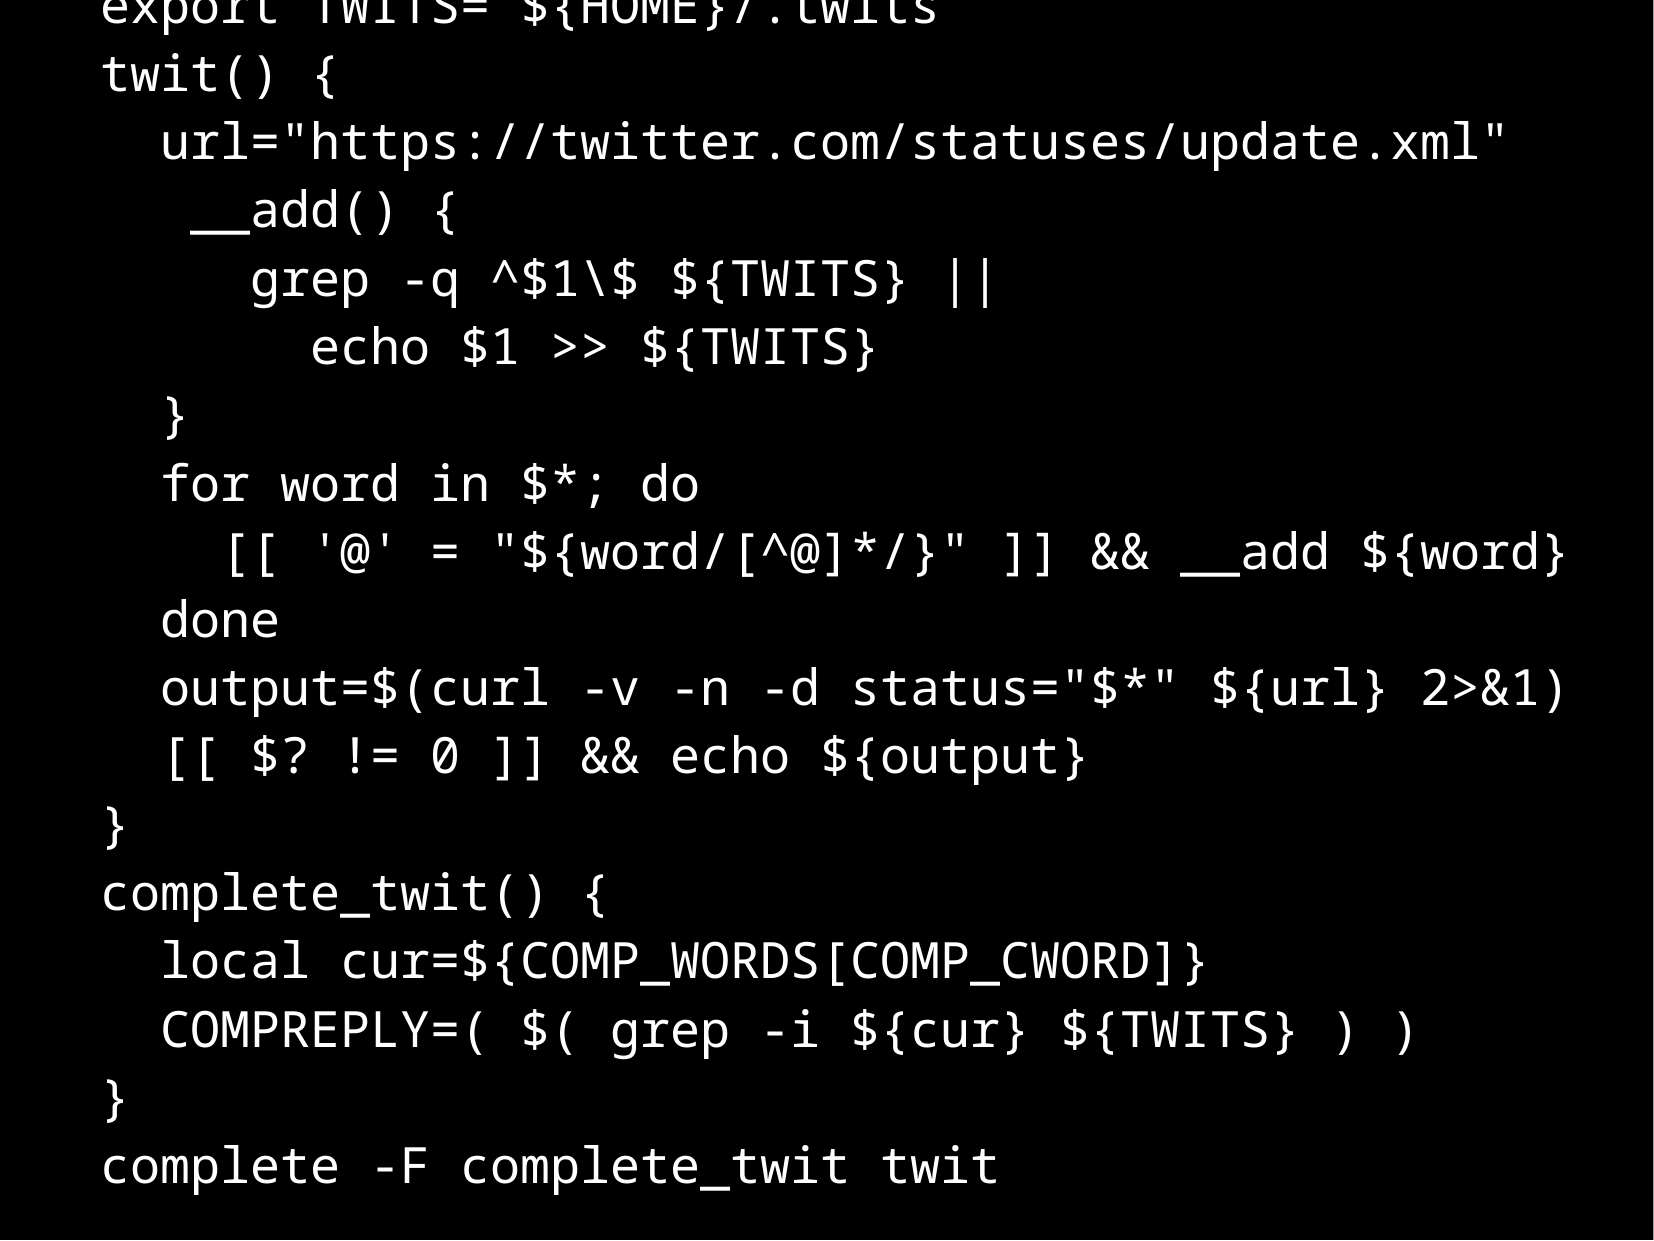

# export TWITS=”${HOME}/.twits” twit() { url="https://twitter.com/statuses/update.xml" __add() { grep -q ^$1\$ ${TWITS} || echo $1 >> ${TWITS} } for word in $*; do [[ '@' = "${word/[^@]*/}" ]] && __add ${word} done output=$(curl -v -n -d status="$*" ${url} 2>&1) [[ $? != 0 ]] && echo ${output} } complete_twit() { local cur=${COMP_WORDS[COMP_CWORD]} COMPREPLY=( $( grep -i ${cur} ${TWITS} ) ) } complete -F complete_twit twit